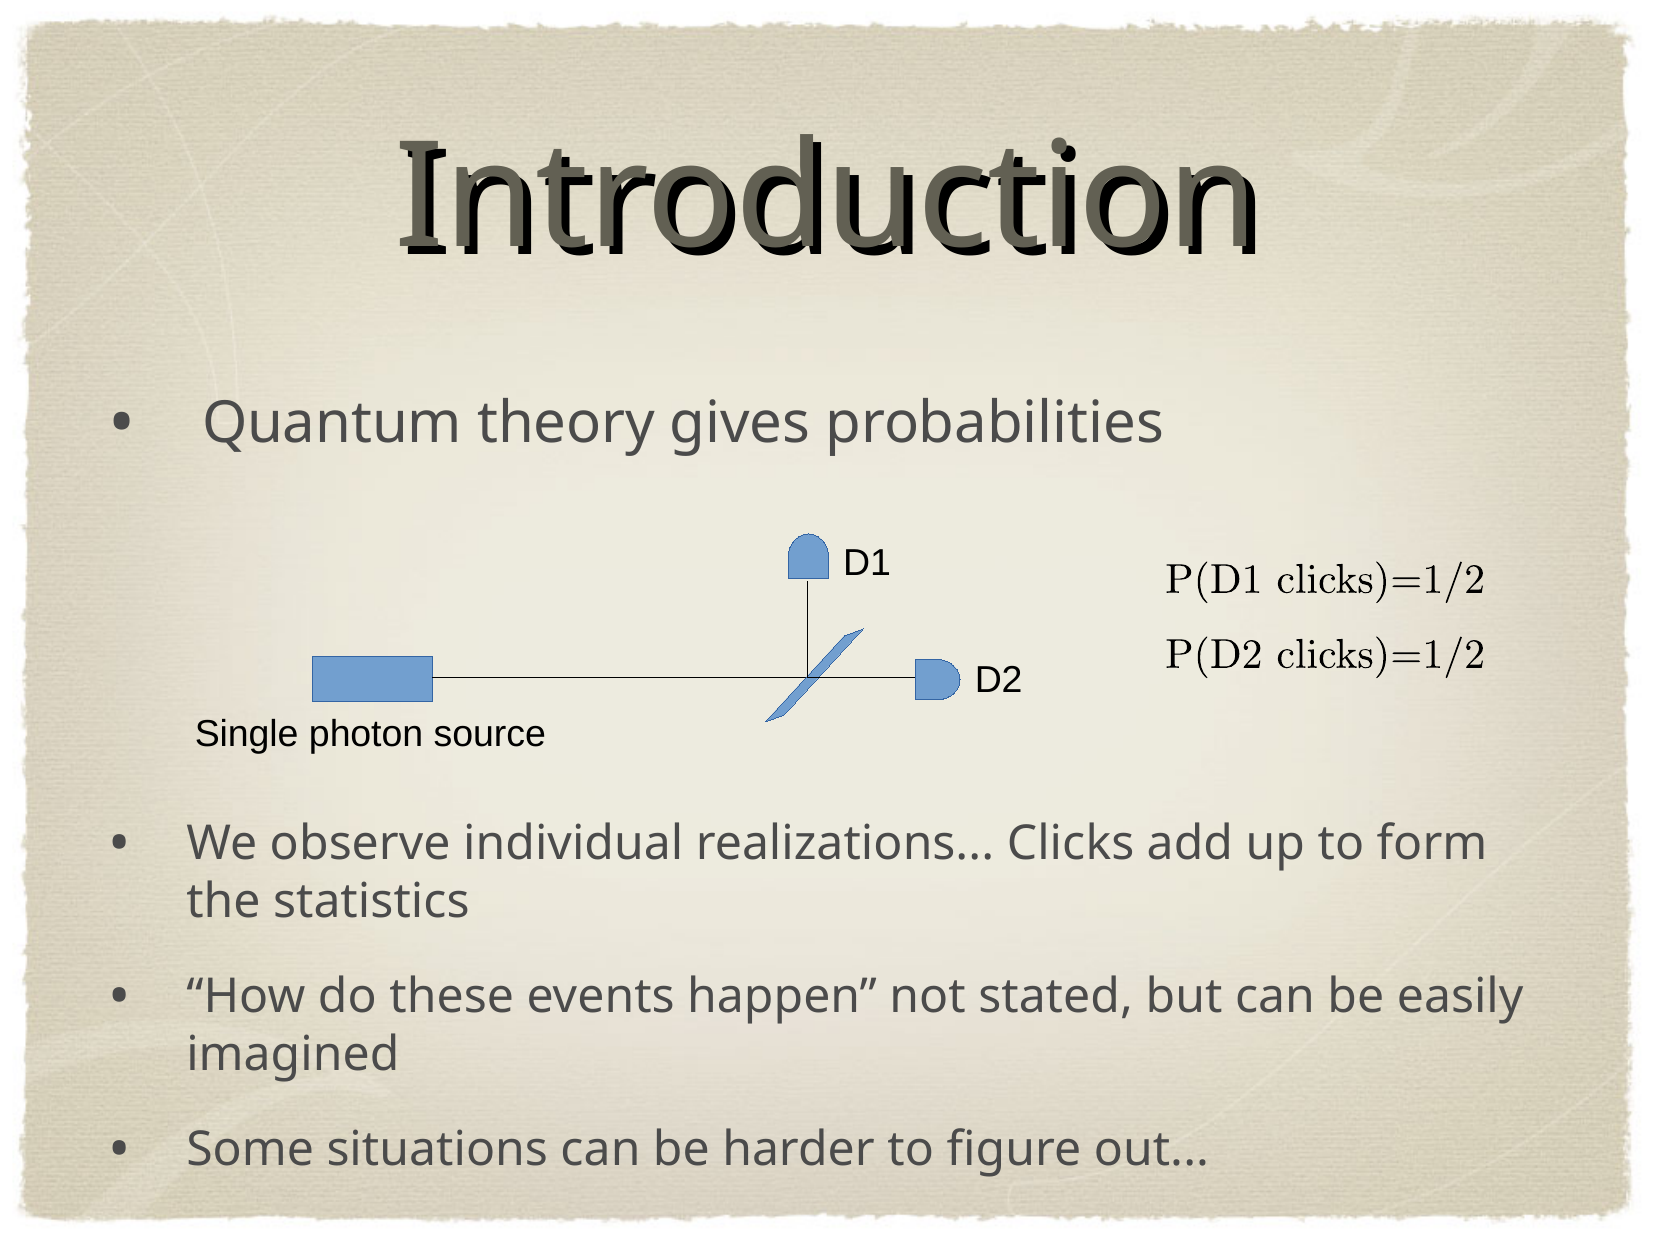

# Introduction
Quantum theory gives probabilities
D1
D2
Single photon source
We observe individual realizations... Clicks add up to form the statistics
“How do these events happen” not stated, but can be easily imagined
Some situations can be harder to figure out...